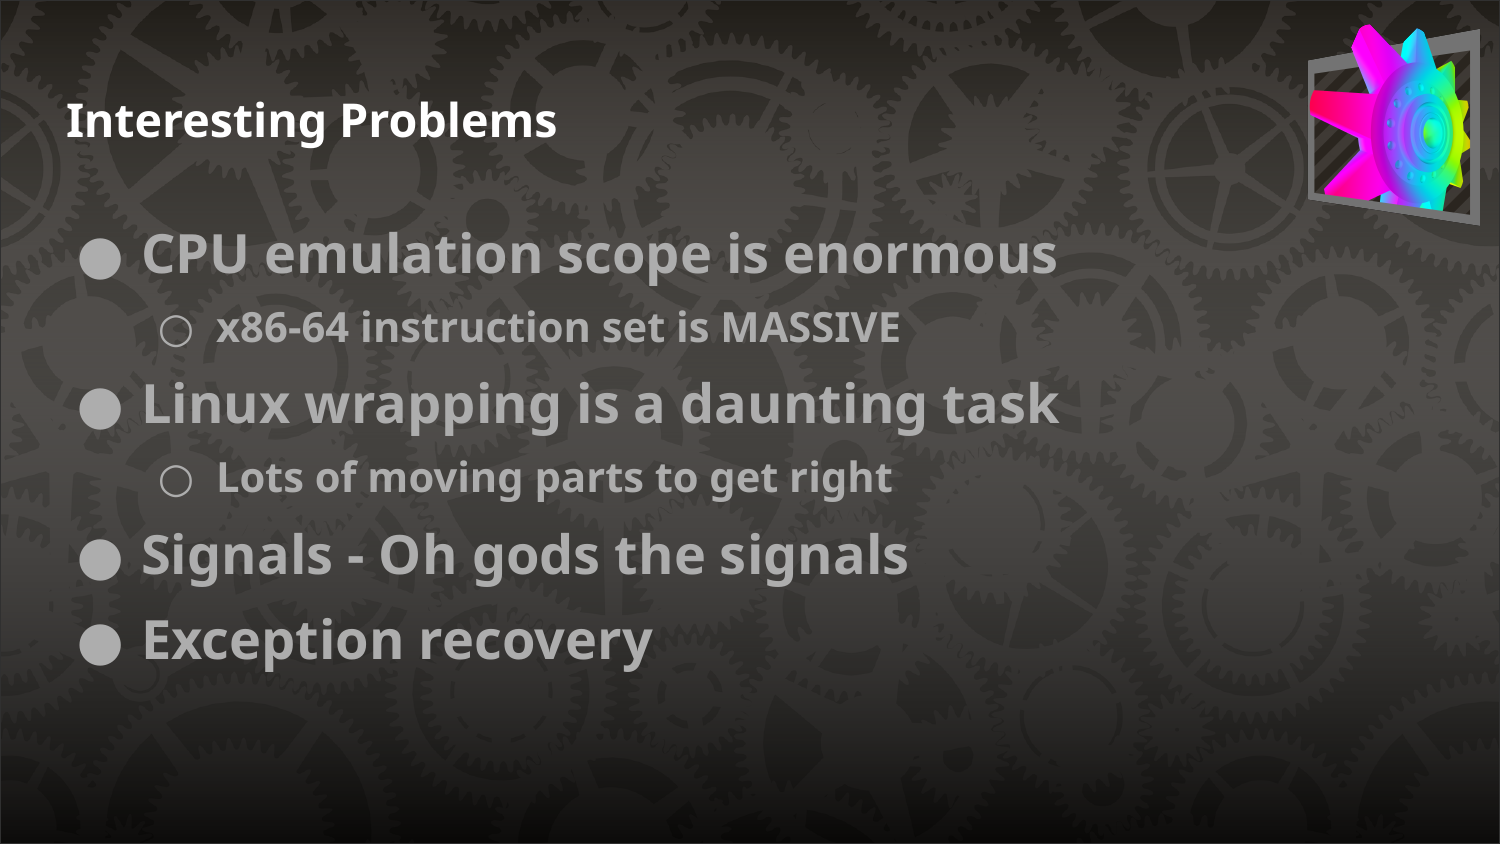

# Interesting Problems
CPU emulation scope is enormous
x86-64 instruction set is MASSIVE
Linux wrapping is a daunting task
Lots of moving parts to get right
Signals - Oh gods the signals
Exception recovery